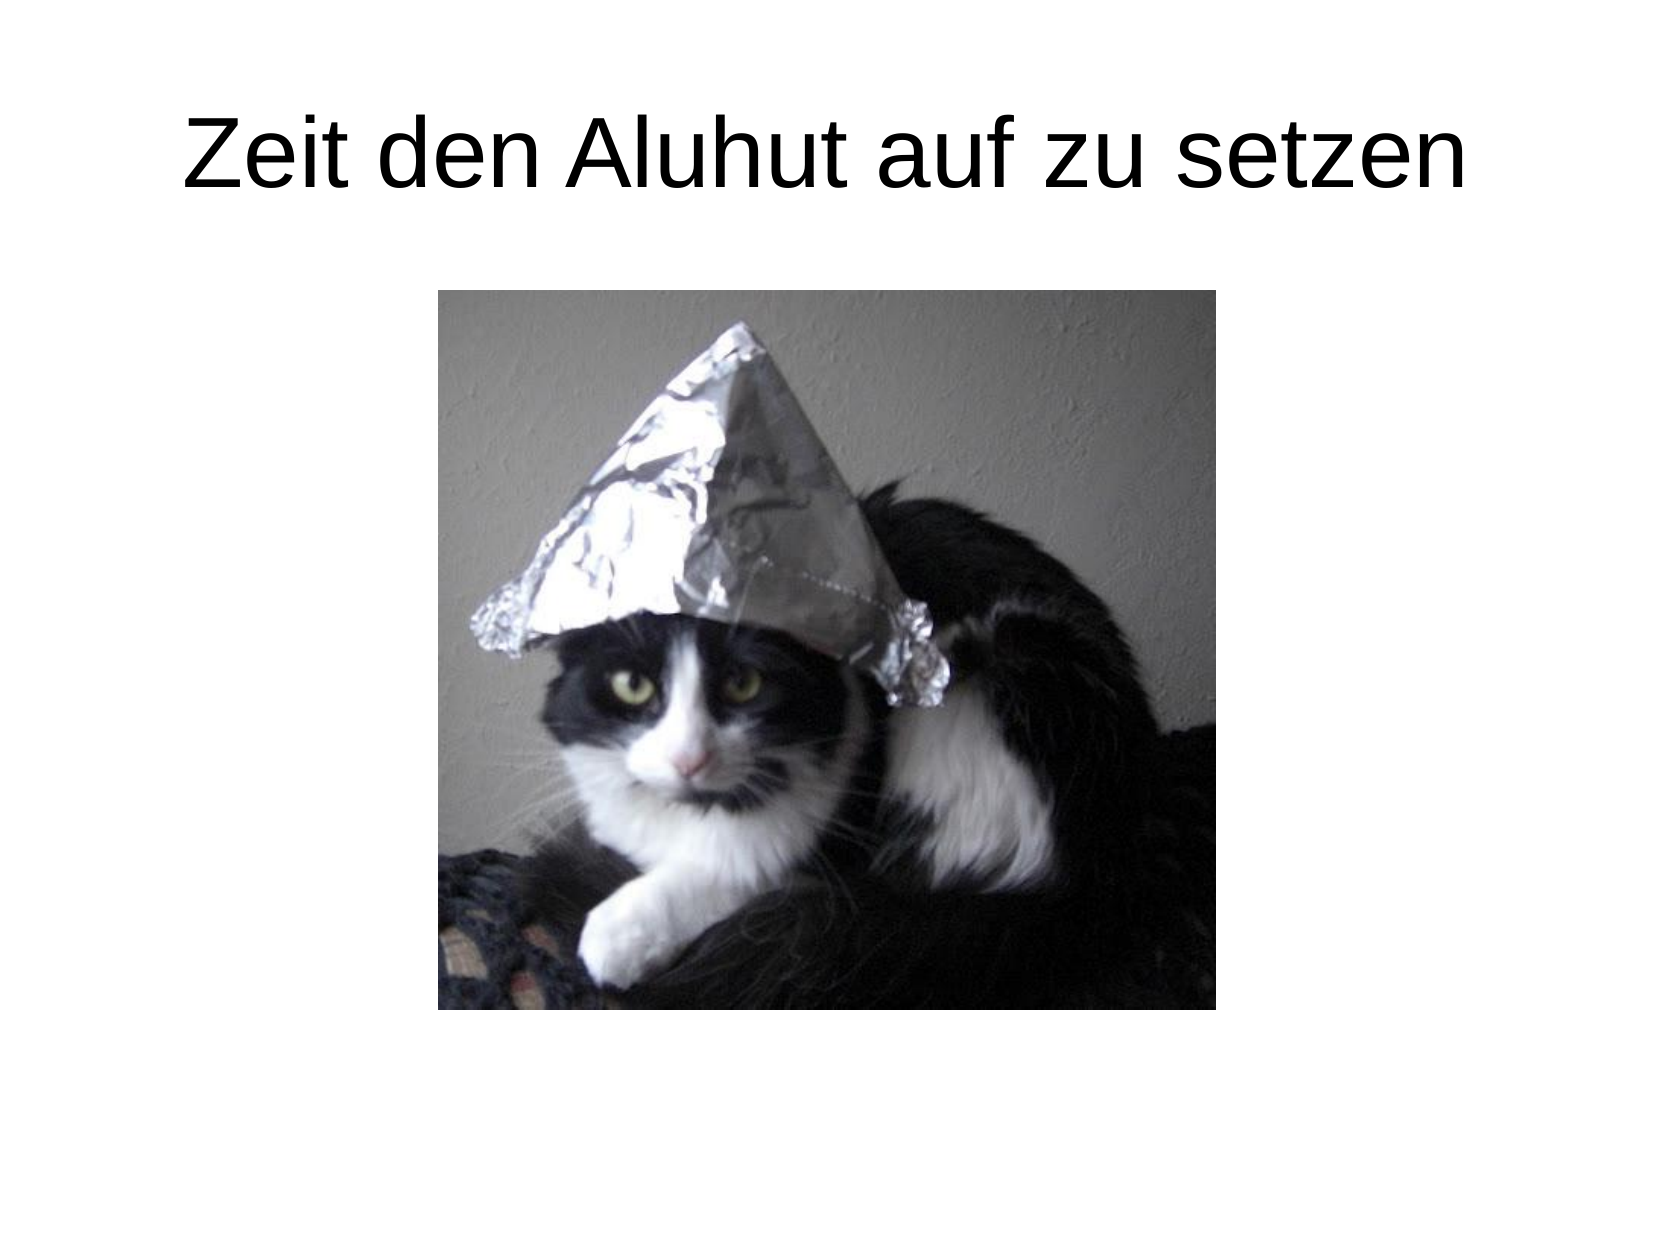

# Zeit den Aluhut auf zu setzen